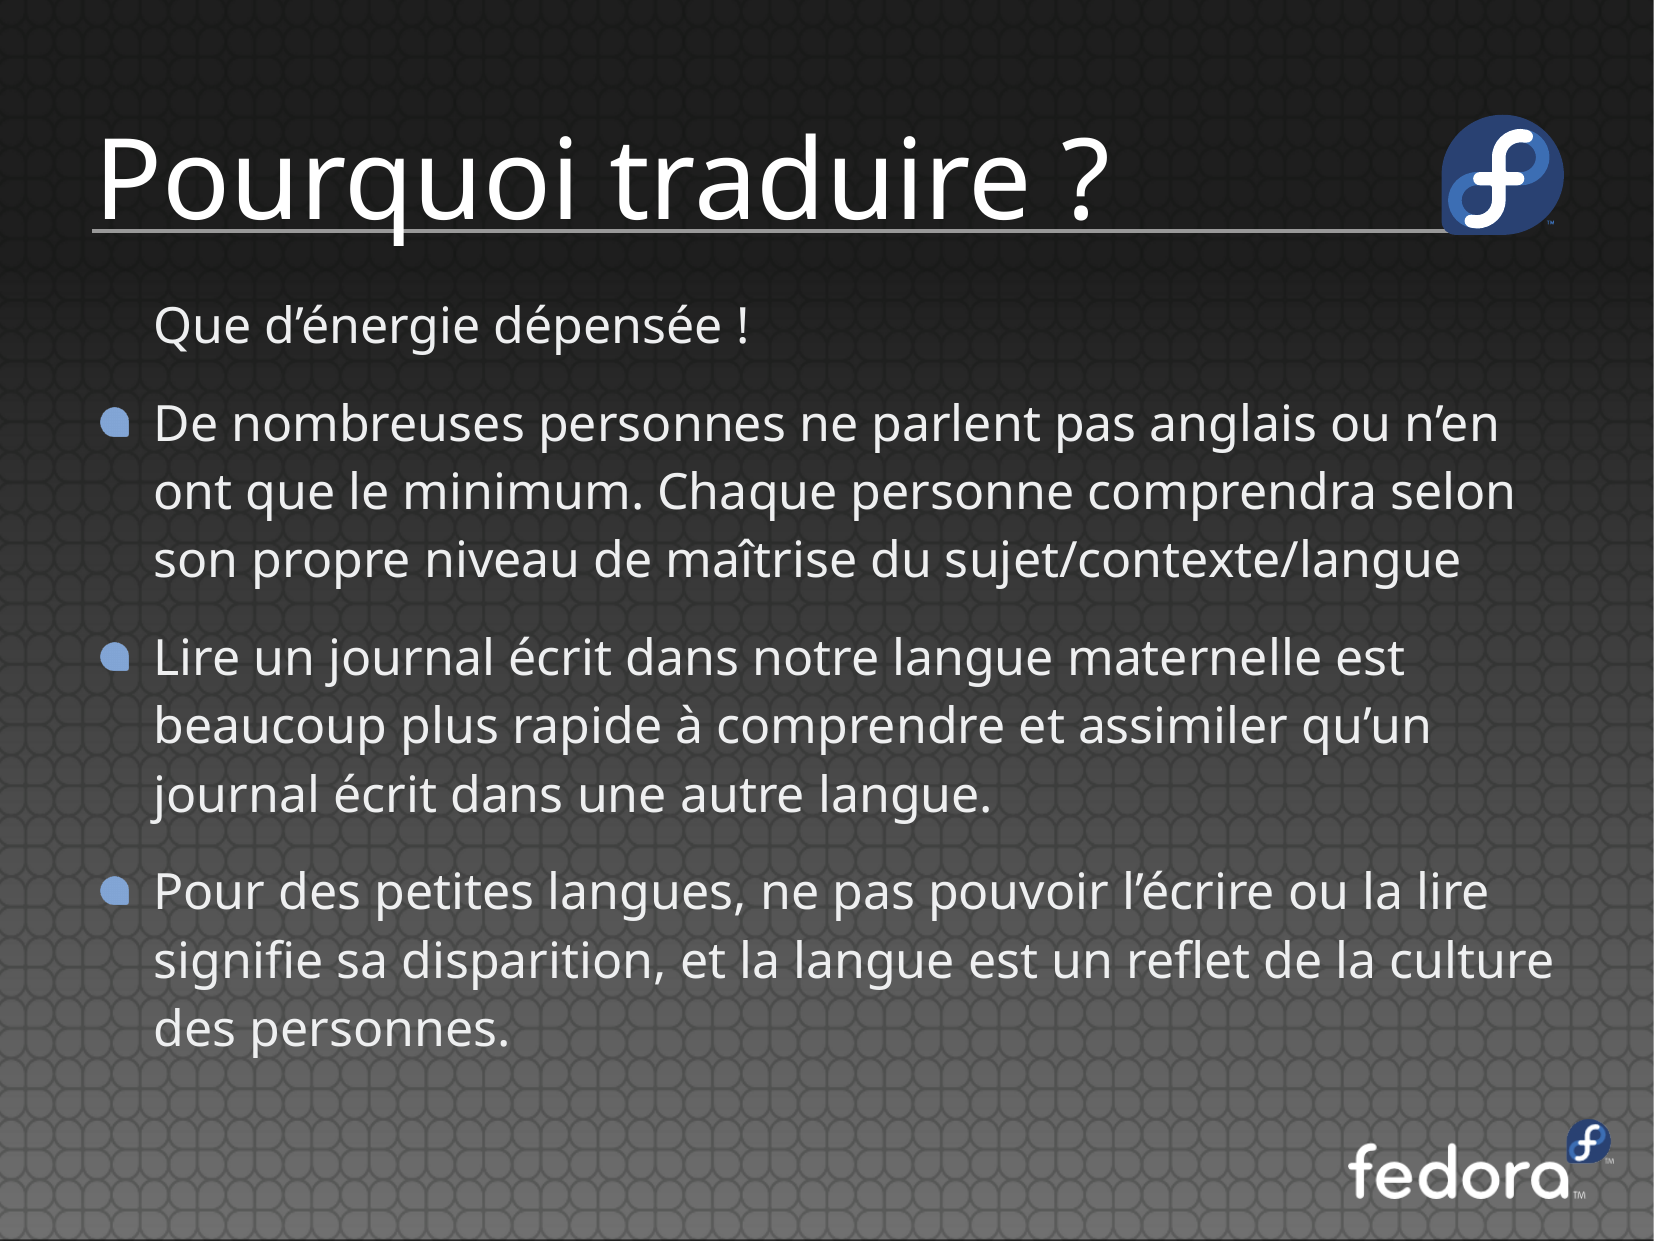

Pourquoi traduire ?
# Que d’énergie dépensée !
De nombreuses personnes ne parlent pas anglais ou n’en ont que le minimum. Chaque personne comprendra selon son propre niveau de maîtrise du sujet/contexte/langue
Lire un journal écrit dans notre langue maternelle est beaucoup plus rapide à comprendre et assimiler qu’un journal écrit dans une autre langue.
Pour des petites langues, ne pas pouvoir l’écrire ou la lire signifie sa disparition, et la langue est un reflet de la culture des personnes.